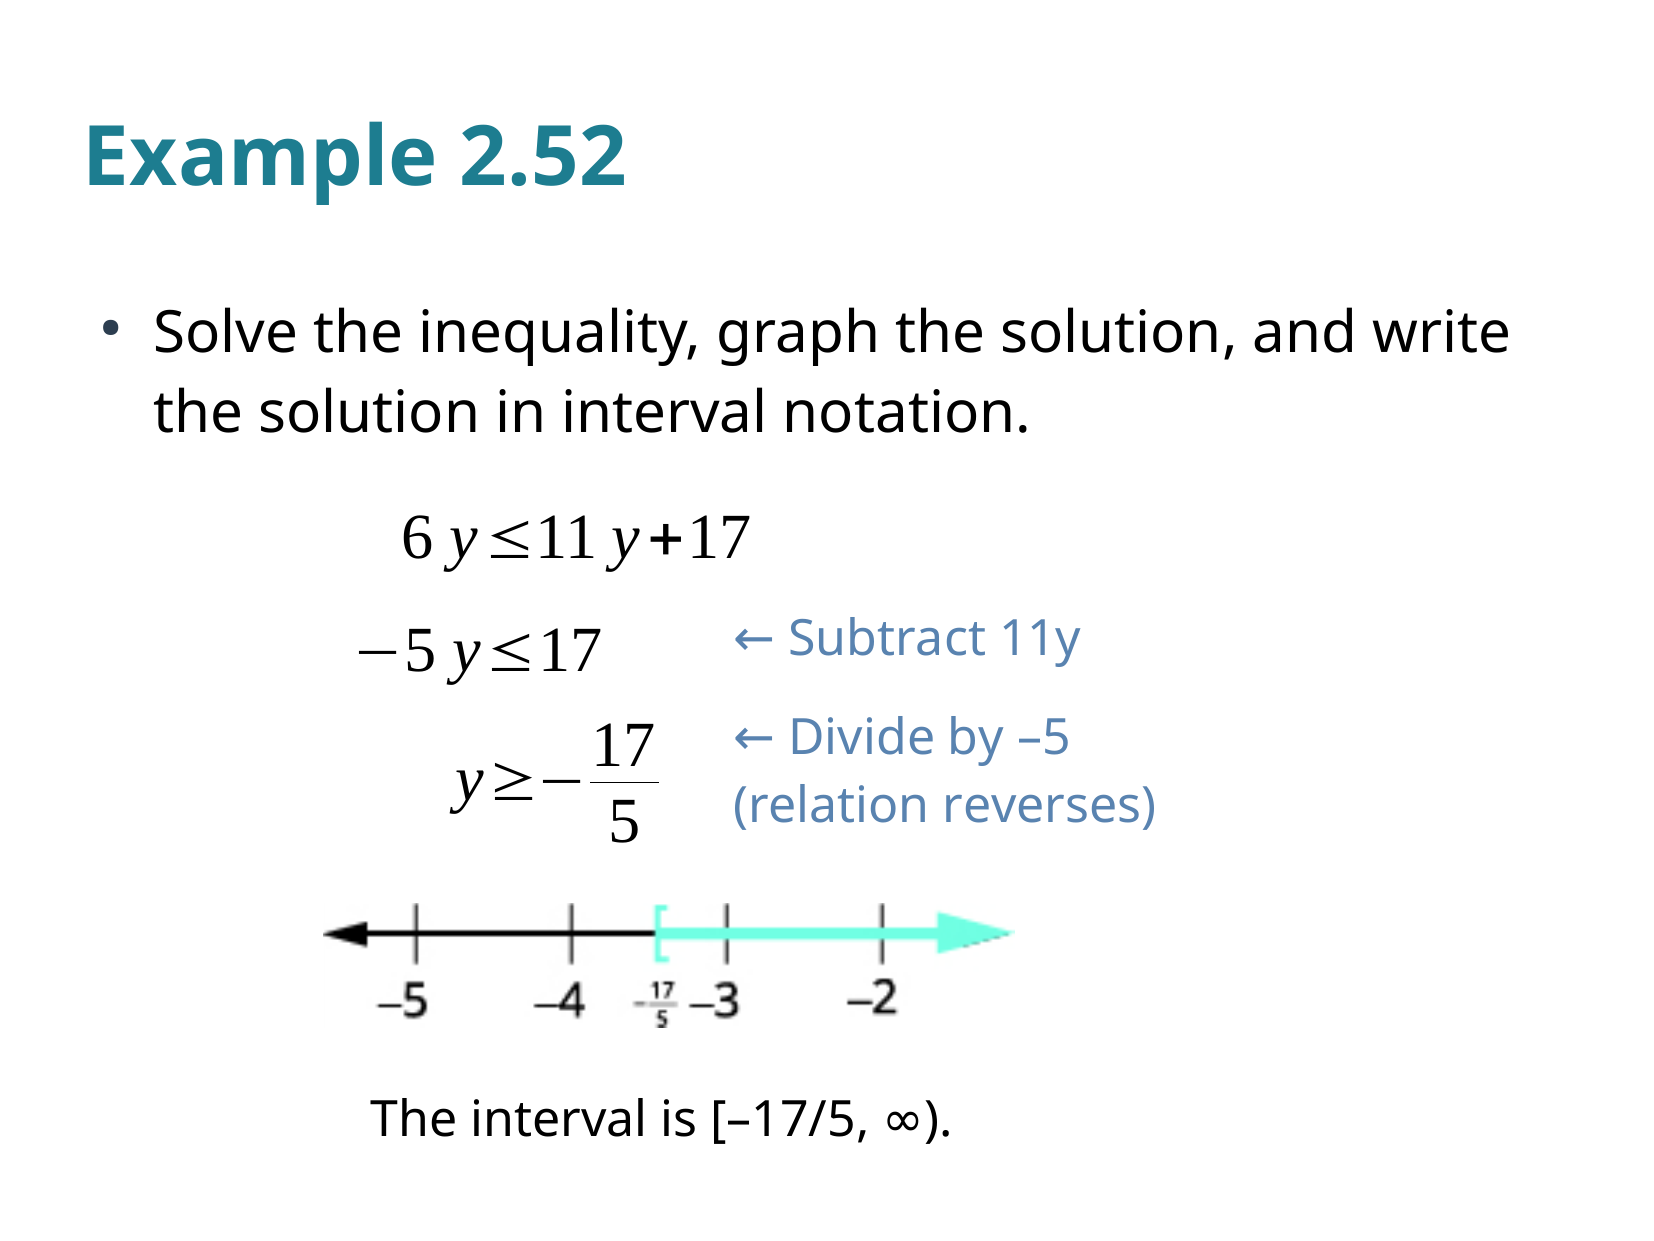

# Example 2.52
Solve the inequality, graph the solution, and write the solution in interval notation.
← Subtract 11y
← Divide by –5
(relation reverses)
The interval is [–17/5, ∞).